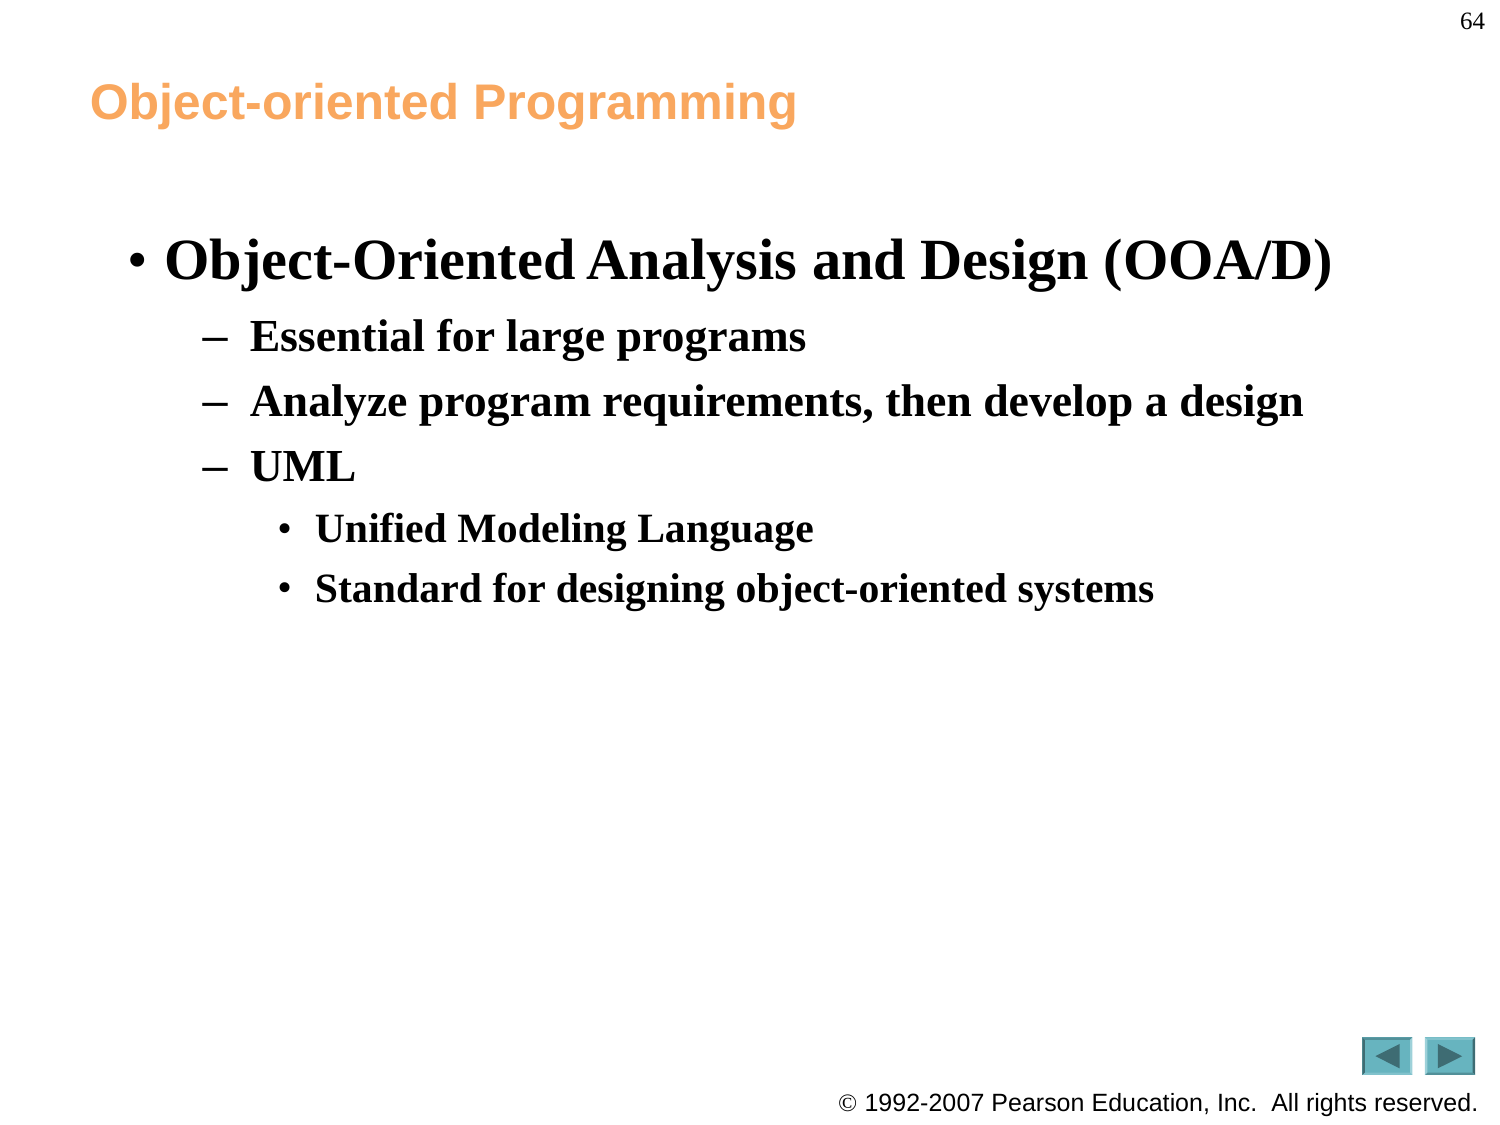

64
# Object-oriented Programming
Object-Oriented Analysis and Design (OOA/D)
Essential for large programs
Analyze program requirements, then develop a design
UML
Unified Modeling Language
Standard for designing object-oriented systems